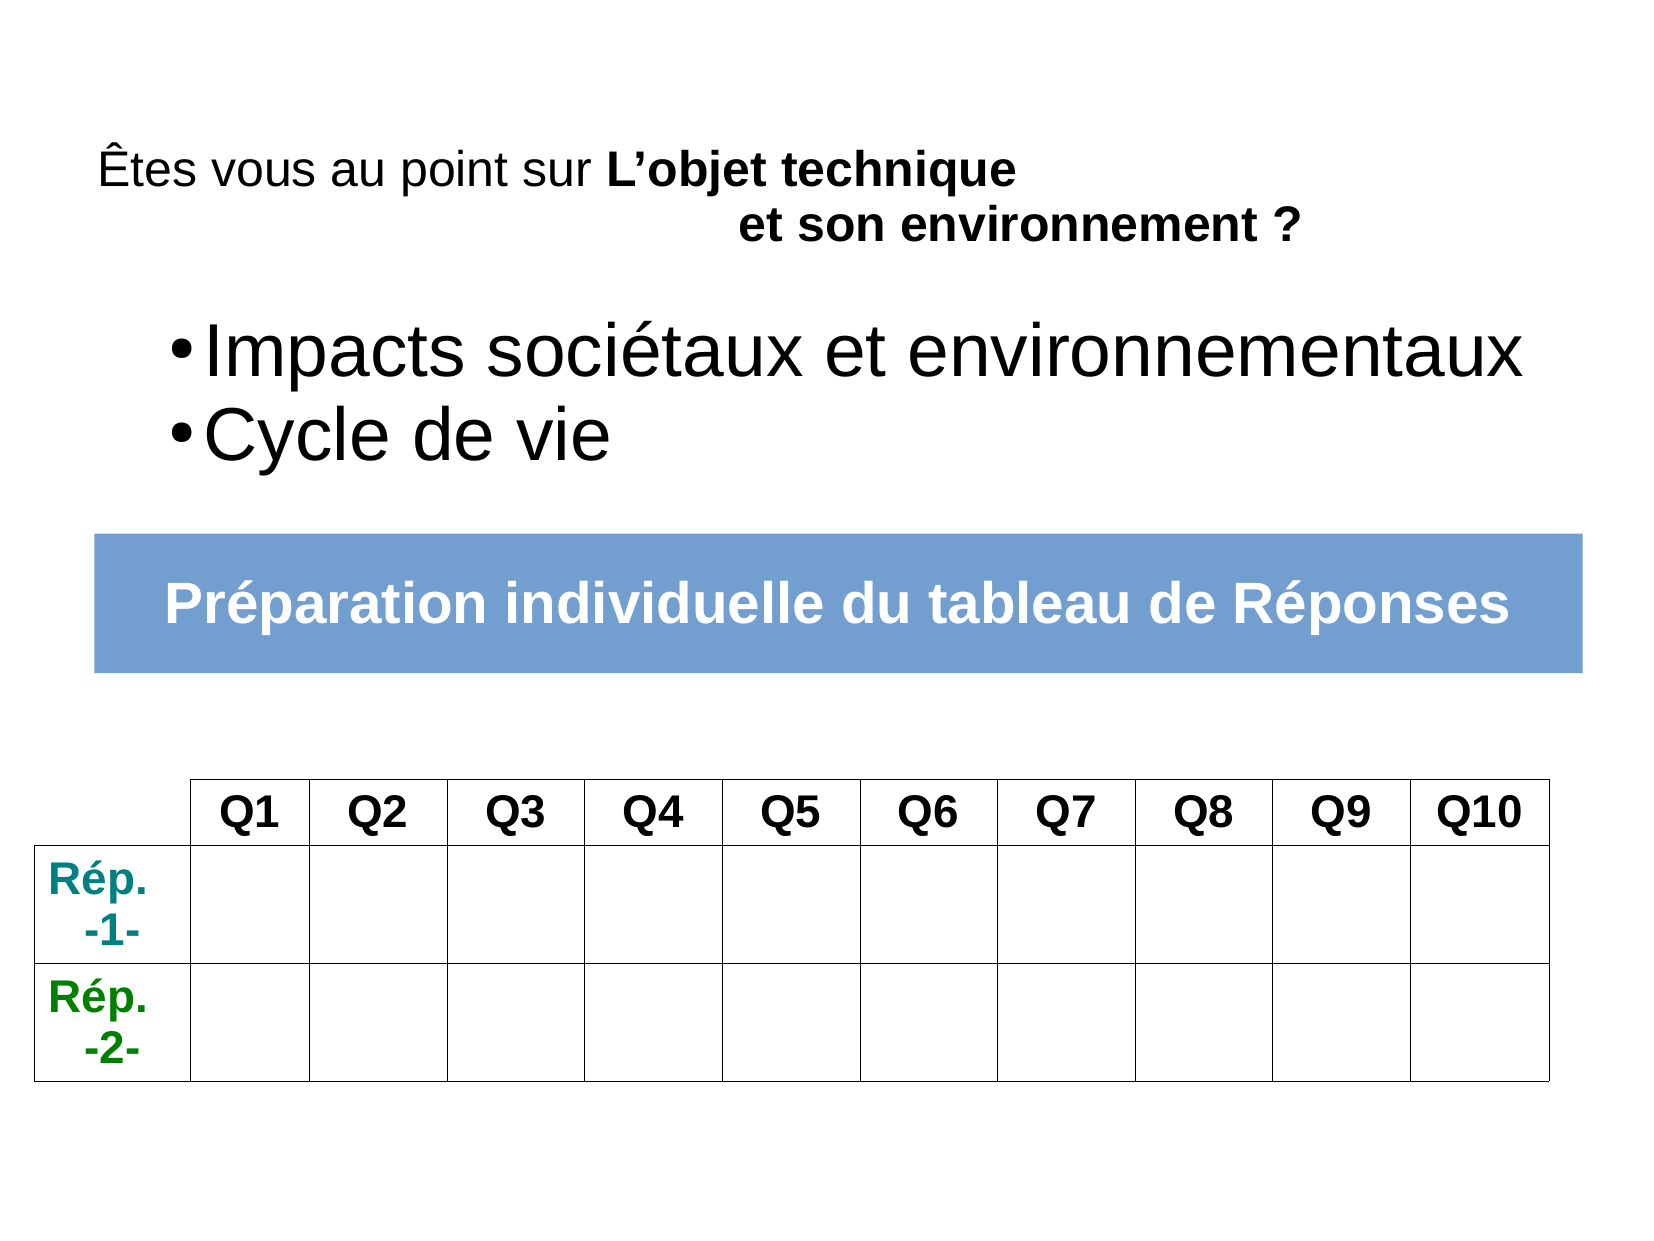

Êtes vous au point sur L’objet technique
 et son environnement ?
Impacts sociétaux et environnementaux
Cycle de vie
# Préparation individuelle du tableau de Réponses
| | Q1 | Q2 | Q3 | Q4 | Q5 | Q6 | Q7 | Q8 | Q9 | Q10 |
| --- | --- | --- | --- | --- | --- | --- | --- | --- | --- | --- |
| Rép. -1- | | | | | | | | | | |
| Rép. -2- | | | | | | | | | | |